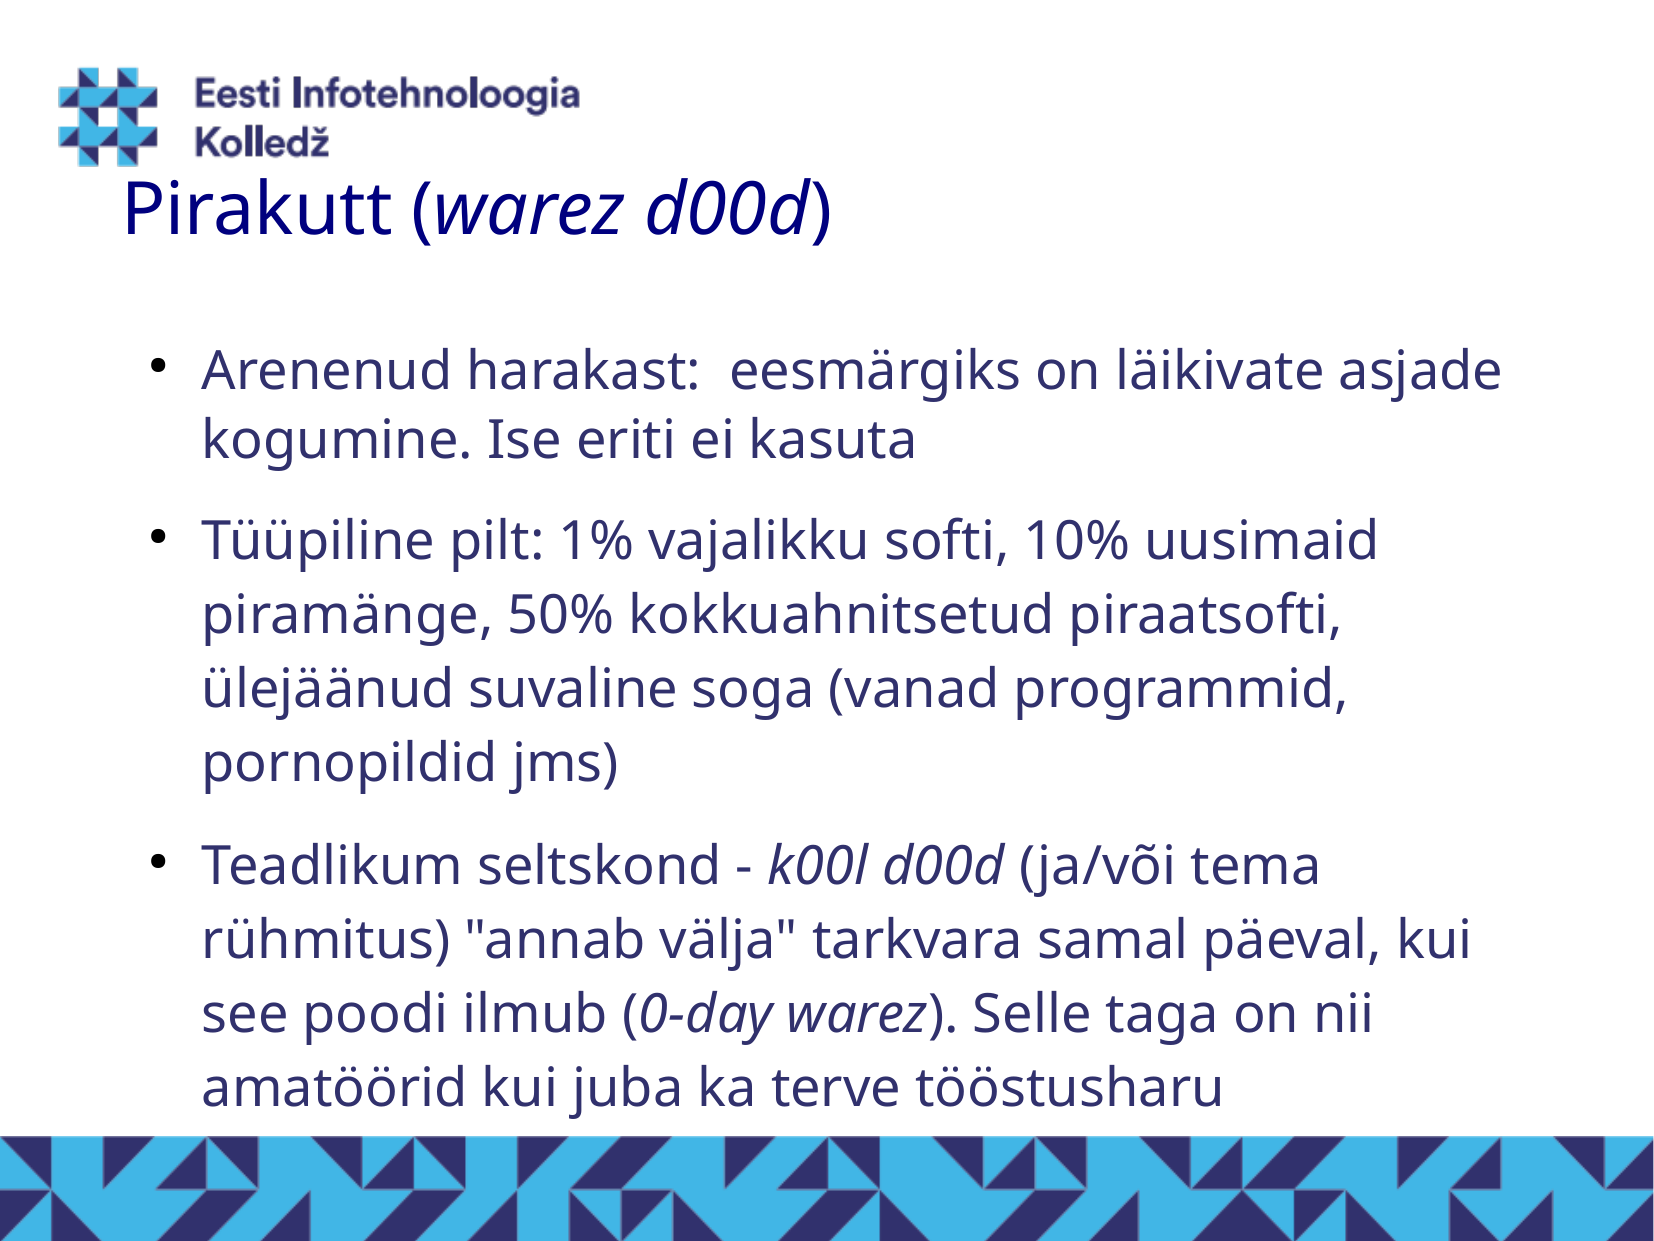

# Pirakutt (warez d00d)
Arenenud harakast: eesmärgiks on läikivate asjade kogumine. Ise eriti ei kasuta
Tüüpiline pilt: 1% vajalikku softi, 10% uusimaid piramänge, 50% kokkuahnitsetud piraatsofti, ülejäänud suvaline soga (vanad programmid, pornopildid jms)
Teadlikum seltskond - k00l d00d (ja/või tema rühmitus) "annab välja" tarkvara samal päeval, kui see poodi ilmub (0-day warez). Selle taga on nii amatöörid kui juba ka terve tööstusharu